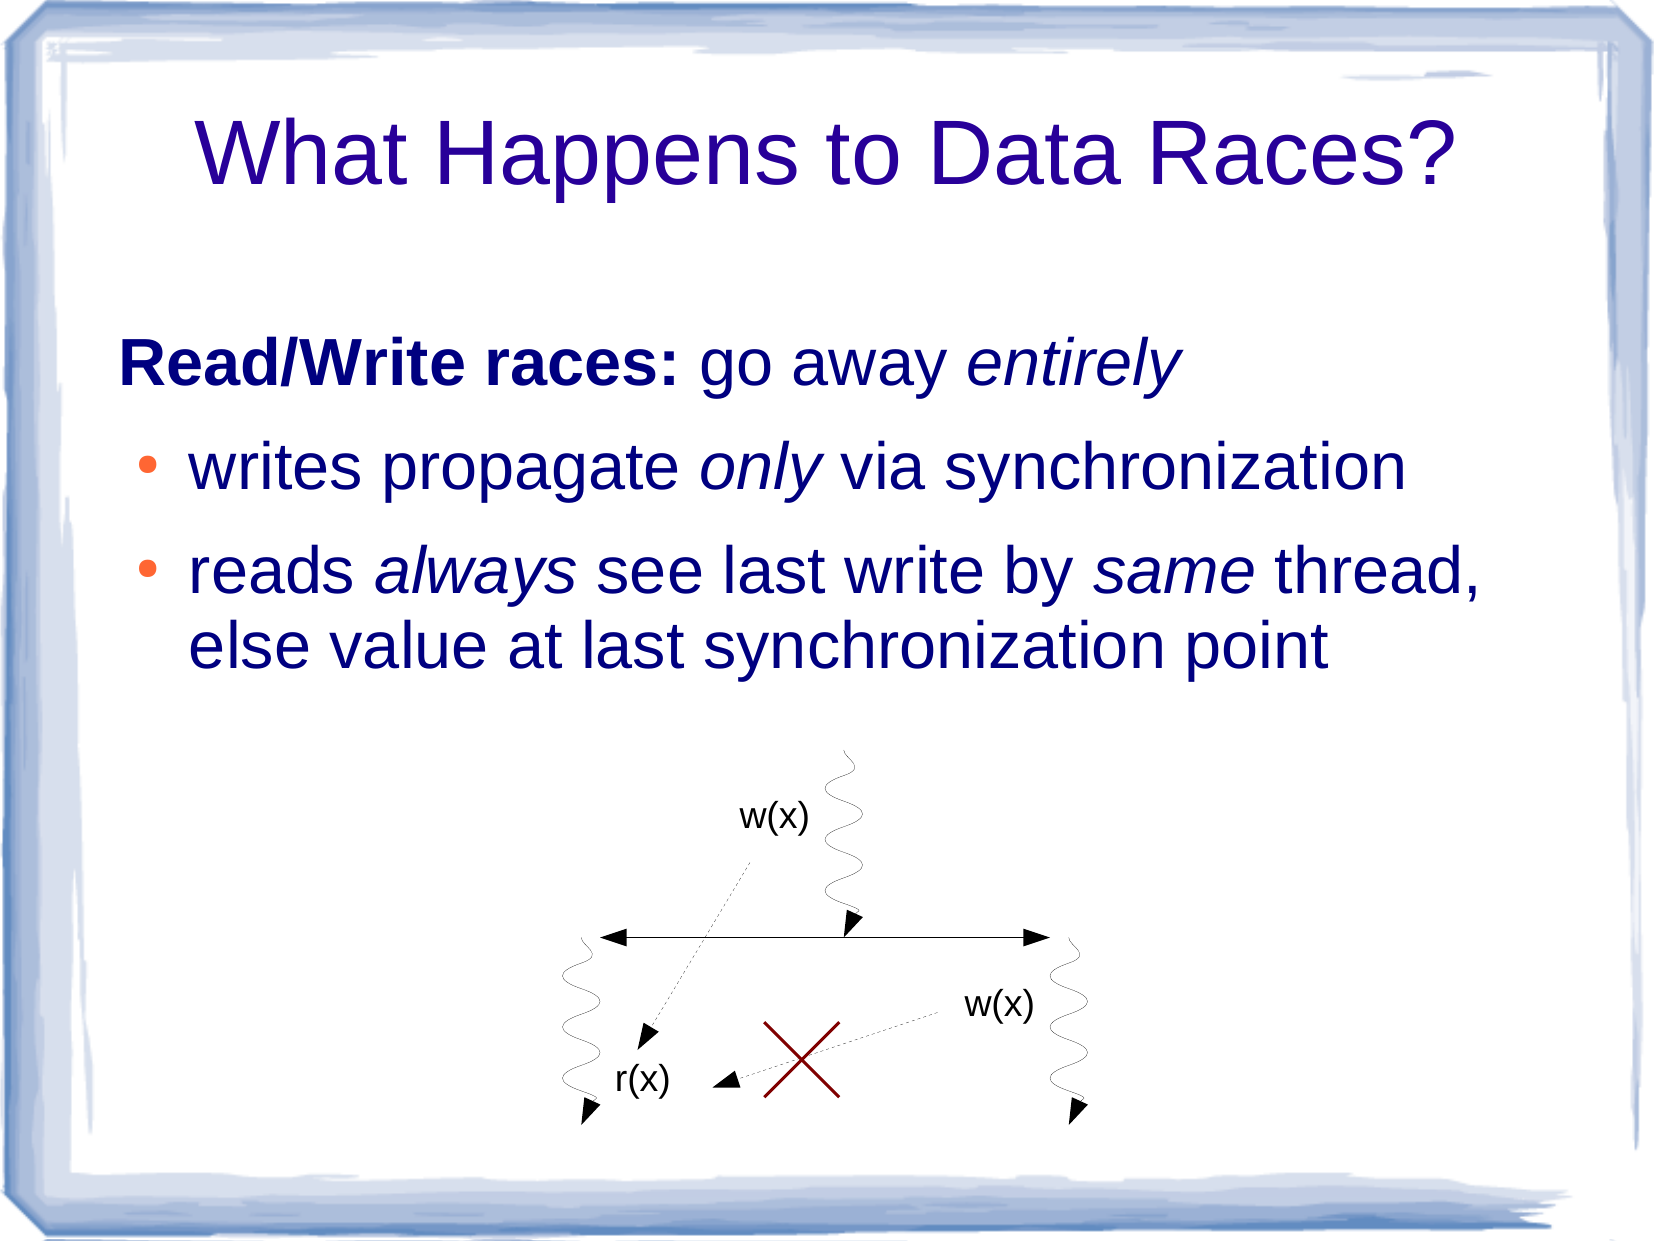

# What Happens to Data Races?
Read/Write races: go away entirely
writes propagate only via synchronization
reads always see last write by same thread,
else value at last synchronization point
w(x)
w(x)
r(x)